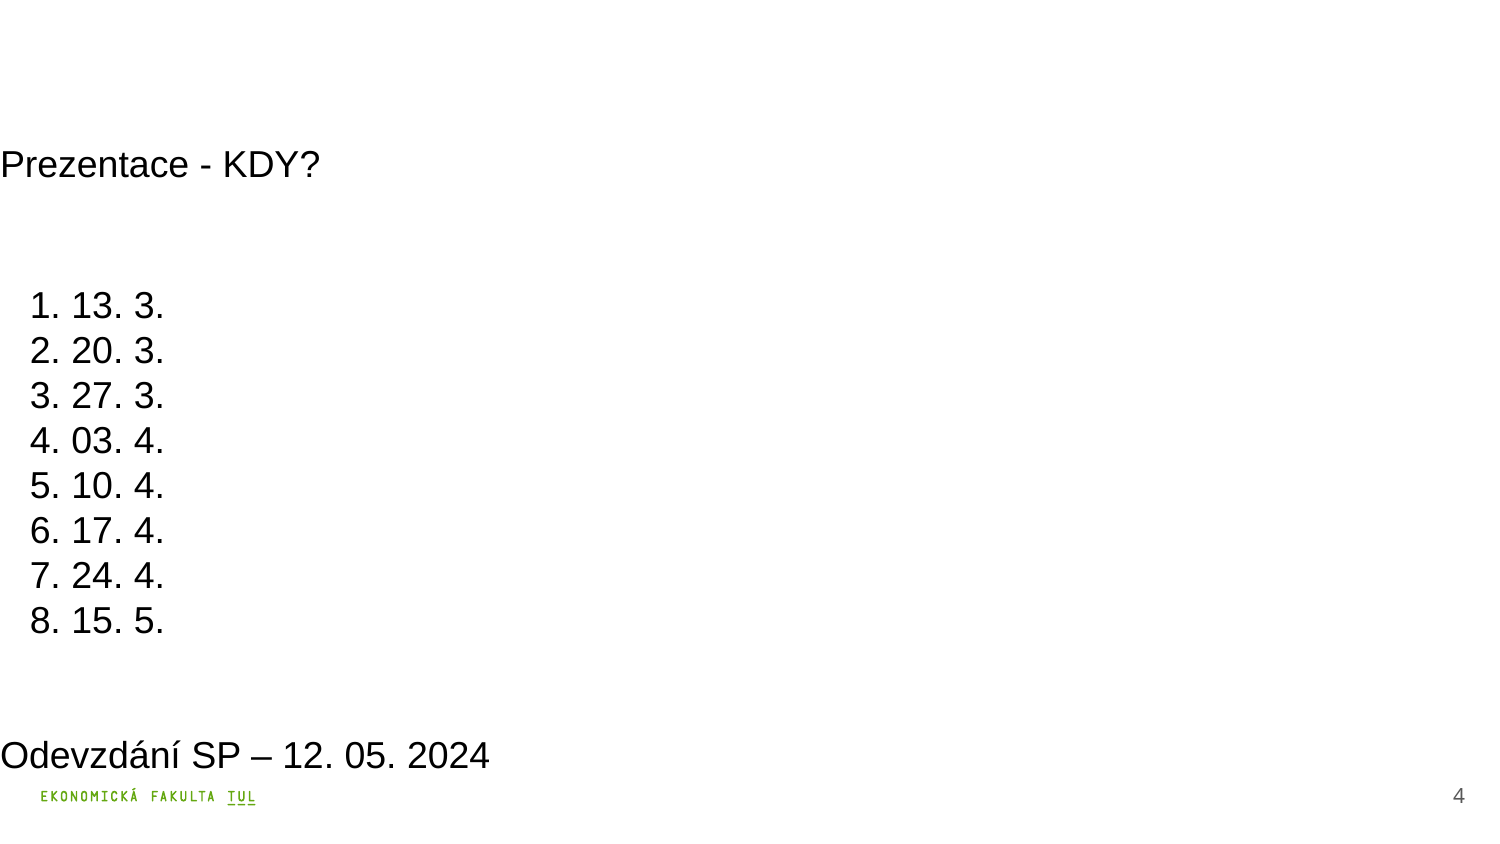

# Prezentace - KDY?
1. 13. 3.
2. 20. 3.
3. 27. 3.
4. 03. 4.
5. 10. 4.
6. 17. 4.
7. 24. 4.
8. 15. 5.
Odevzdání SP – 12. 05. 2024
4